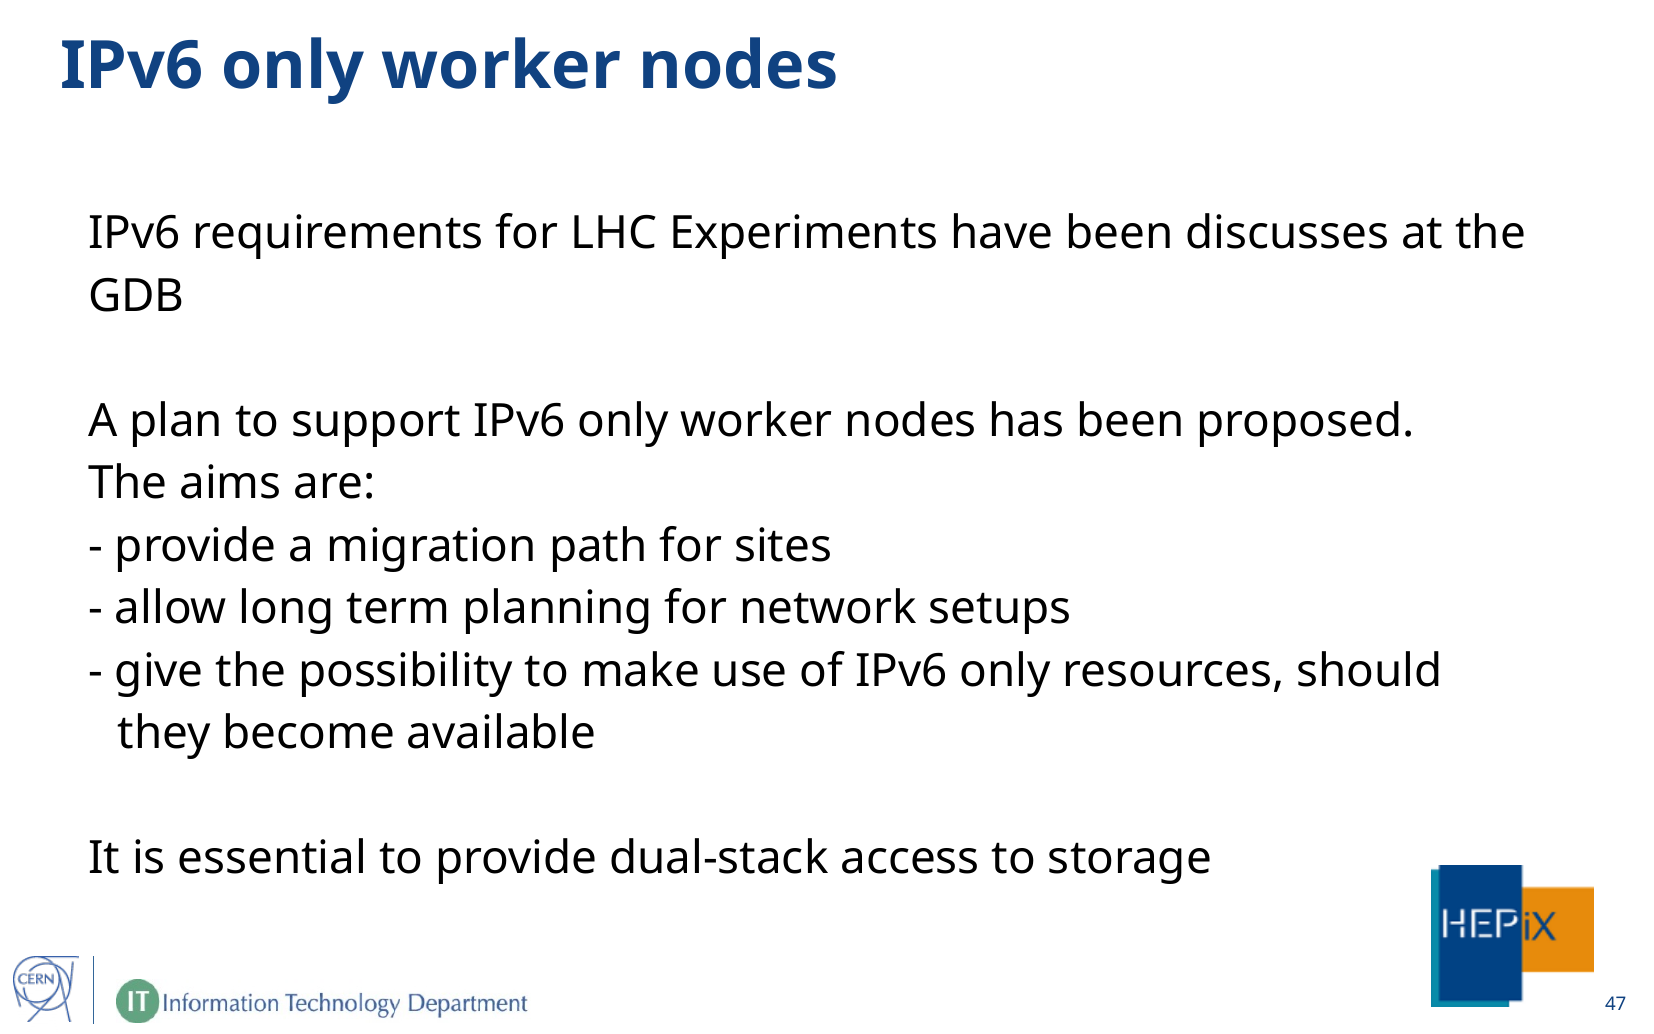

# IPv6 only worker nodes
IPv6 requirements for LHC Experiments have been discusses at the GDB
A plan to support IPv6 only worker nodes has been proposed.
The aims are:
- provide a migration path for sites
- allow long term planning for network setups
- give the possibility to make use of IPv6 only resources, should they become available
It is essential to provide dual-stack access to storage